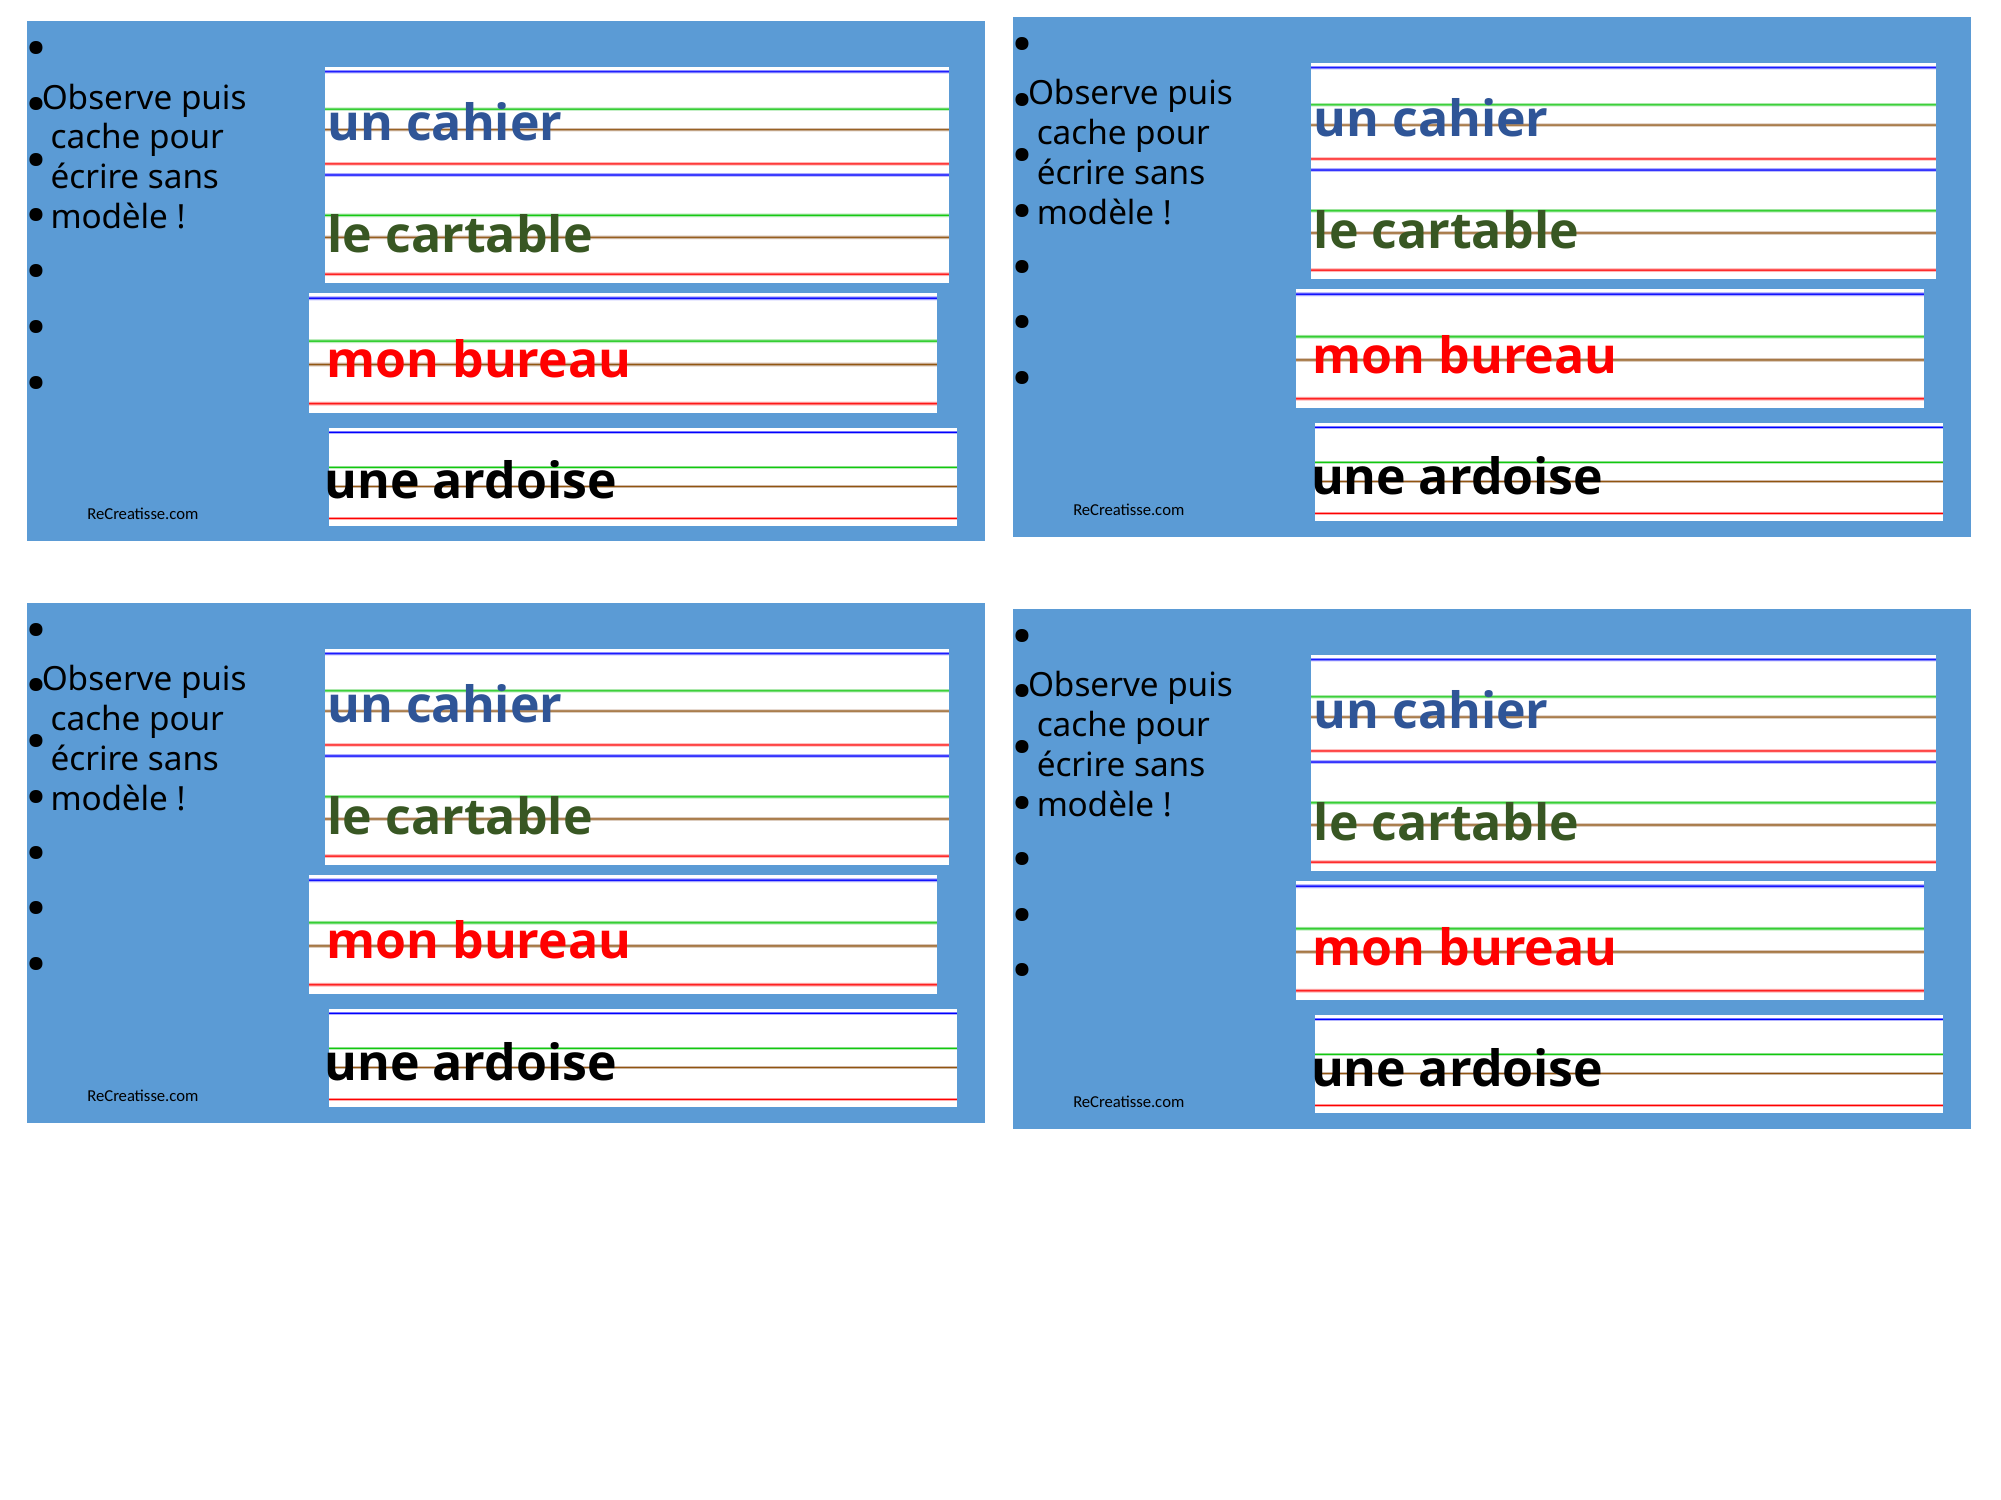

| | |
| --- | --- |
| | |
| --- | --- |
Observe puis
 cache pour
 écrire sans
 modèle !
Observe puis
 cache pour
 écrire sans
 modèle !
un cahier
un cahier
le cartable
le cartable
mon bureau
mon bureau
une ardoise
une ardoise
ReCreatisse.com
ReCreatisse.com
| | |
| --- | --- |
| | |
| --- | --- |
Observe puis
 cache pour
 écrire sans
 modèle !
Observe puis
 cache pour
 écrire sans
 modèle !
un cahier
un cahier
le cartable
le cartable
mon bureau
mon bureau
une ardoise
une ardoise
ReCreatisse.com
ReCreatisse.com